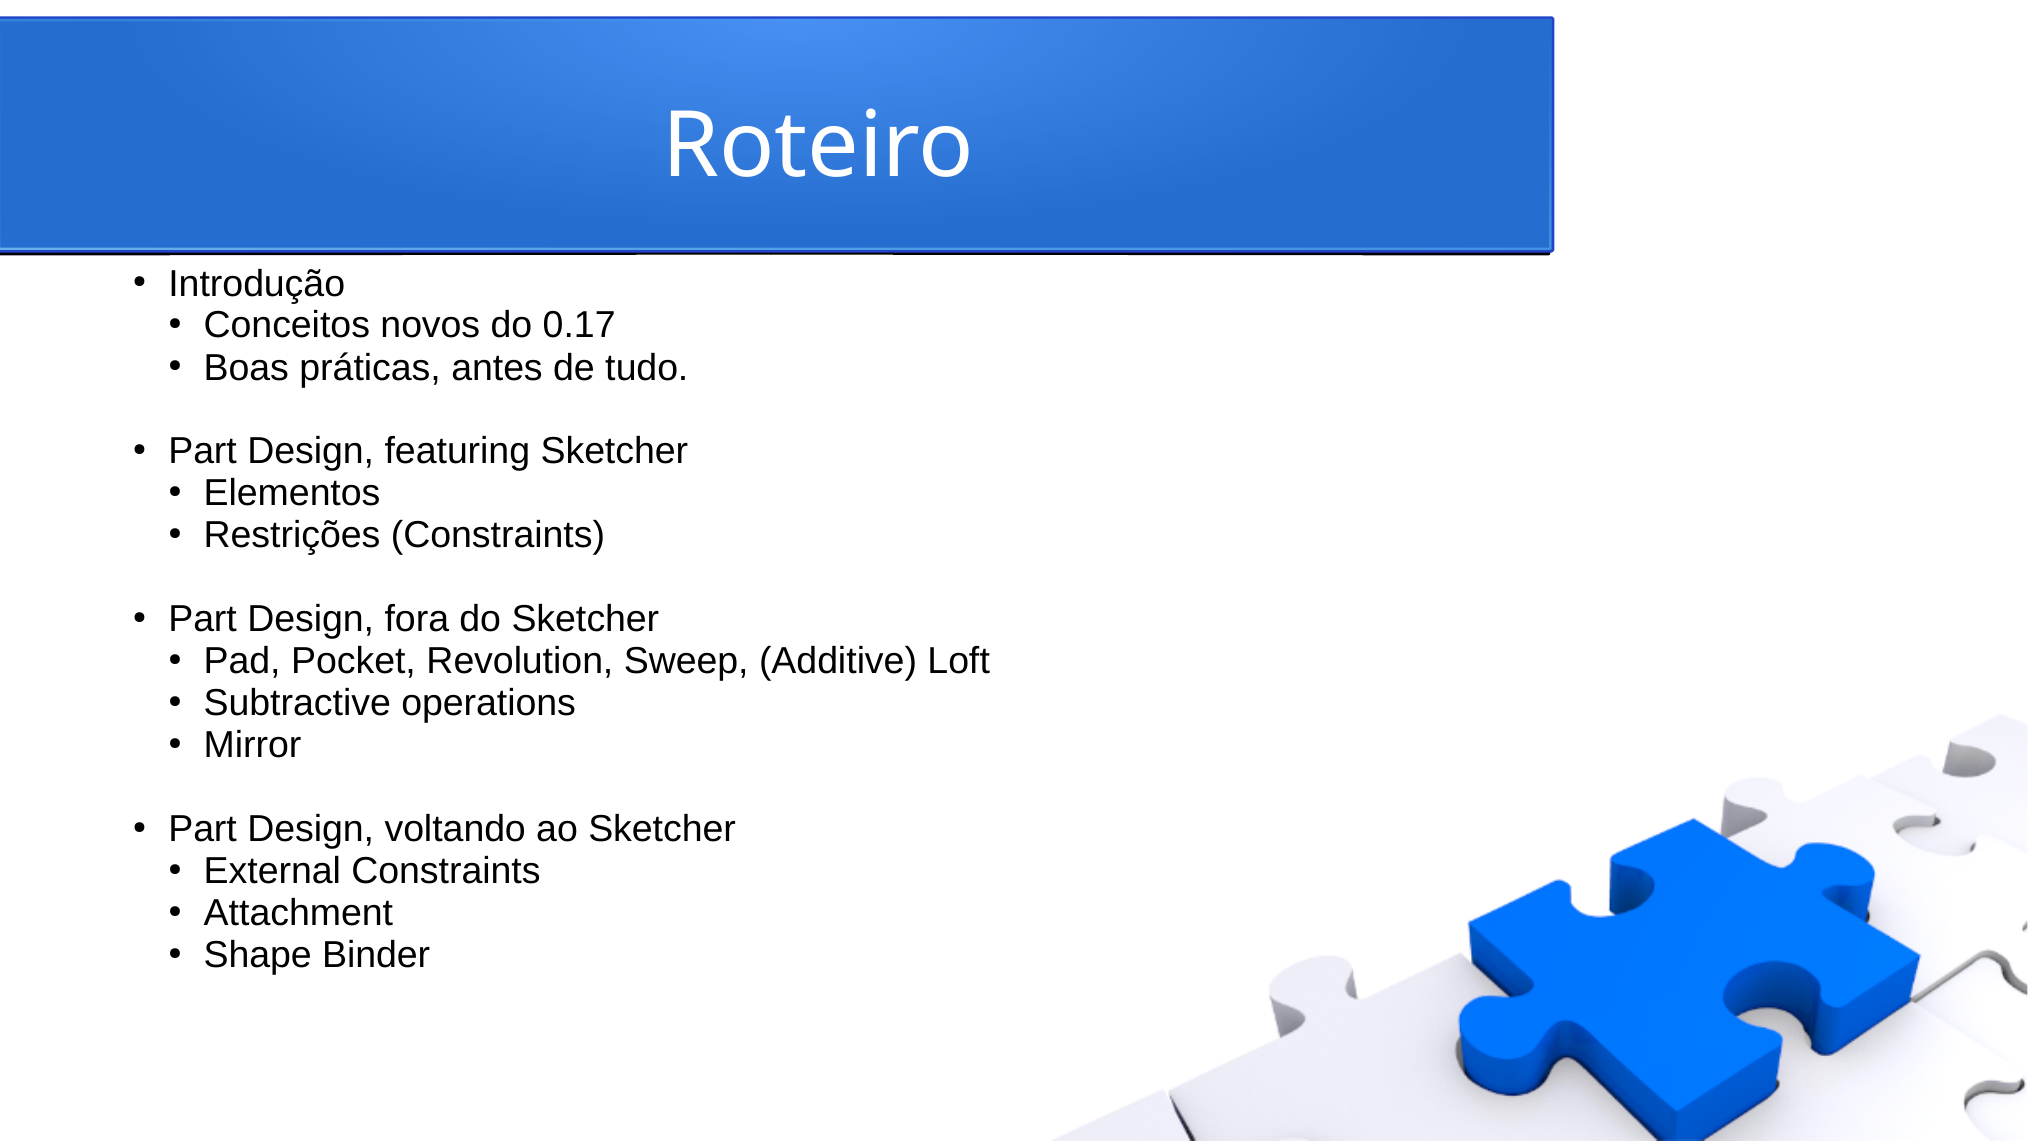

# Roteiro
Introdução
Conceitos novos do 0.17
Boas práticas, antes de tudo.
Part Design, featuring Sketcher
Elementos
Restrições (Constraints)
Part Design, fora do Sketcher
Pad, Pocket, Revolution, Sweep, (Additive) Loft
Subtractive operations
Mirror
Part Design, voltando ao Sketcher
External Constraints
Attachment
Shape Binder